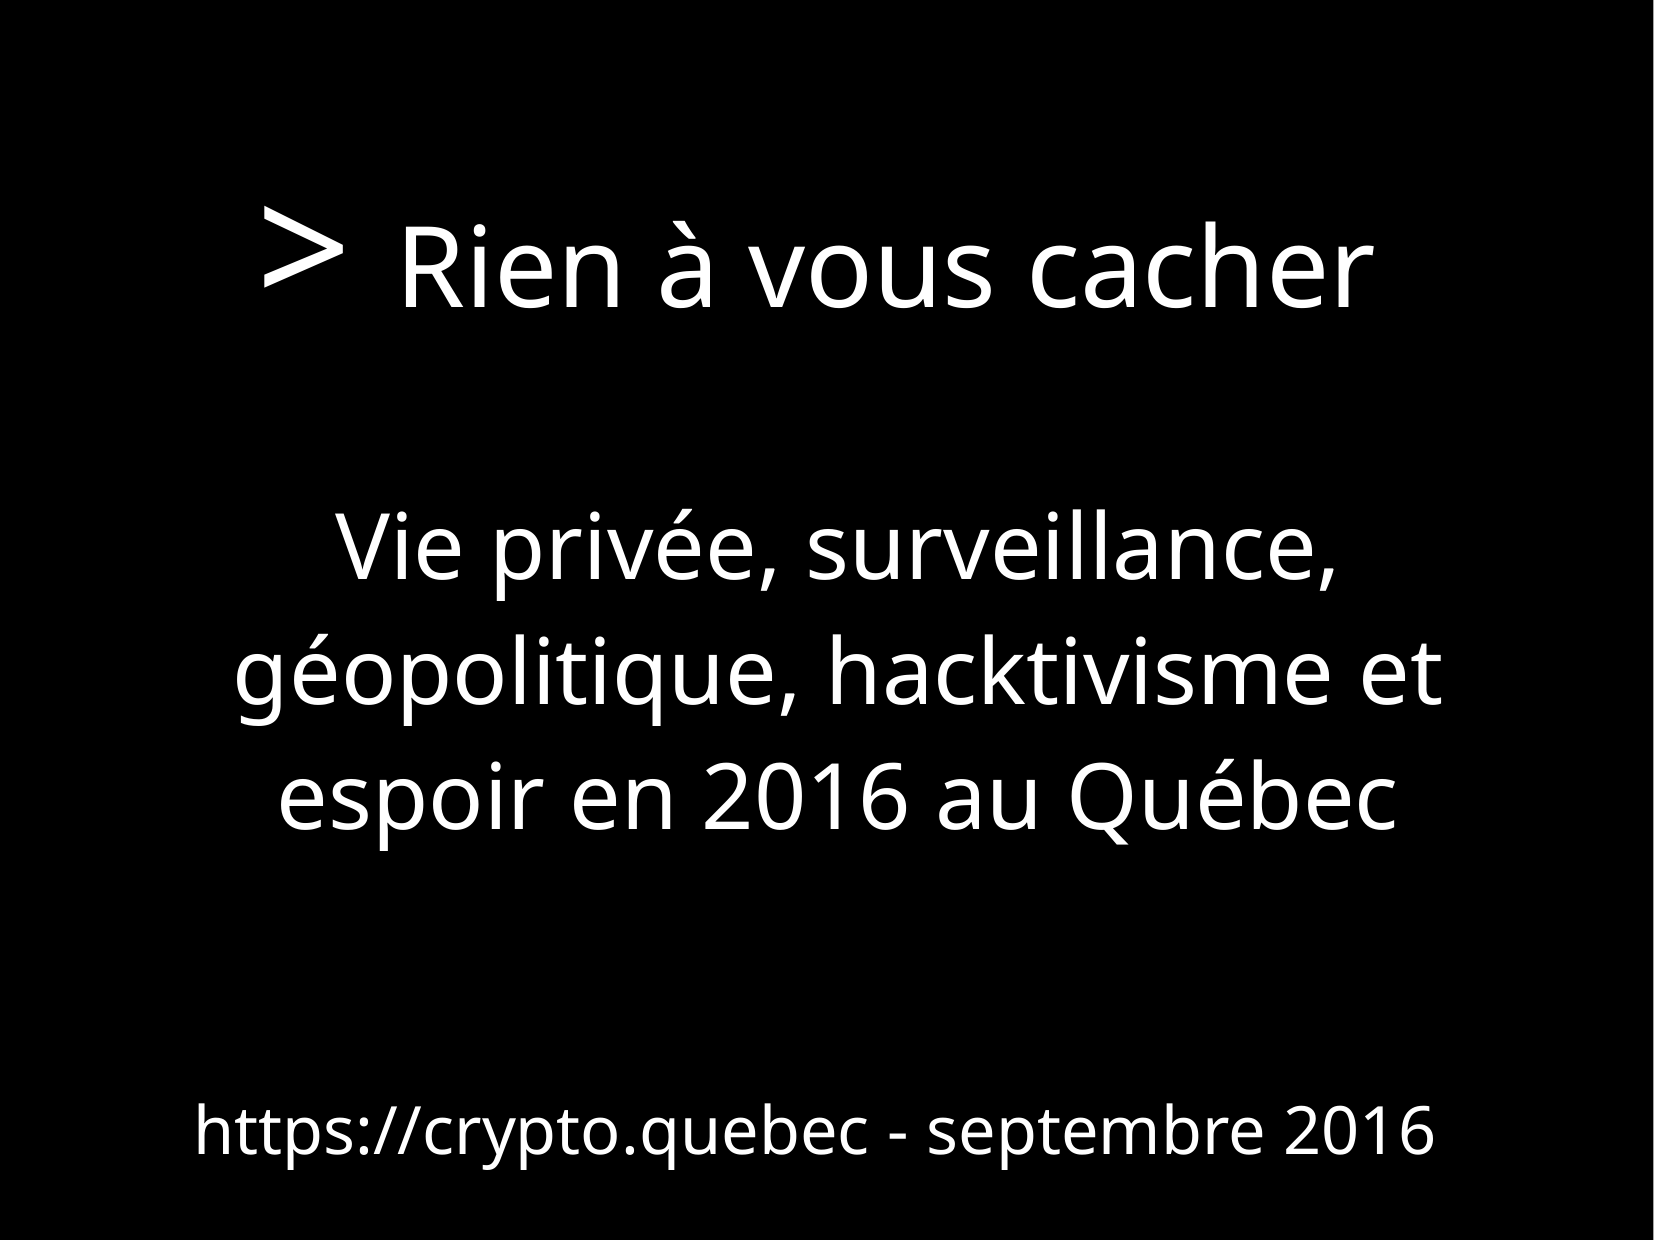

# > Rien à vous cacher Vie privée, surveillance, géopolitique, hacktivisme et espoir en 2016 au Québec
https://crypto.quebec - septembre 2016